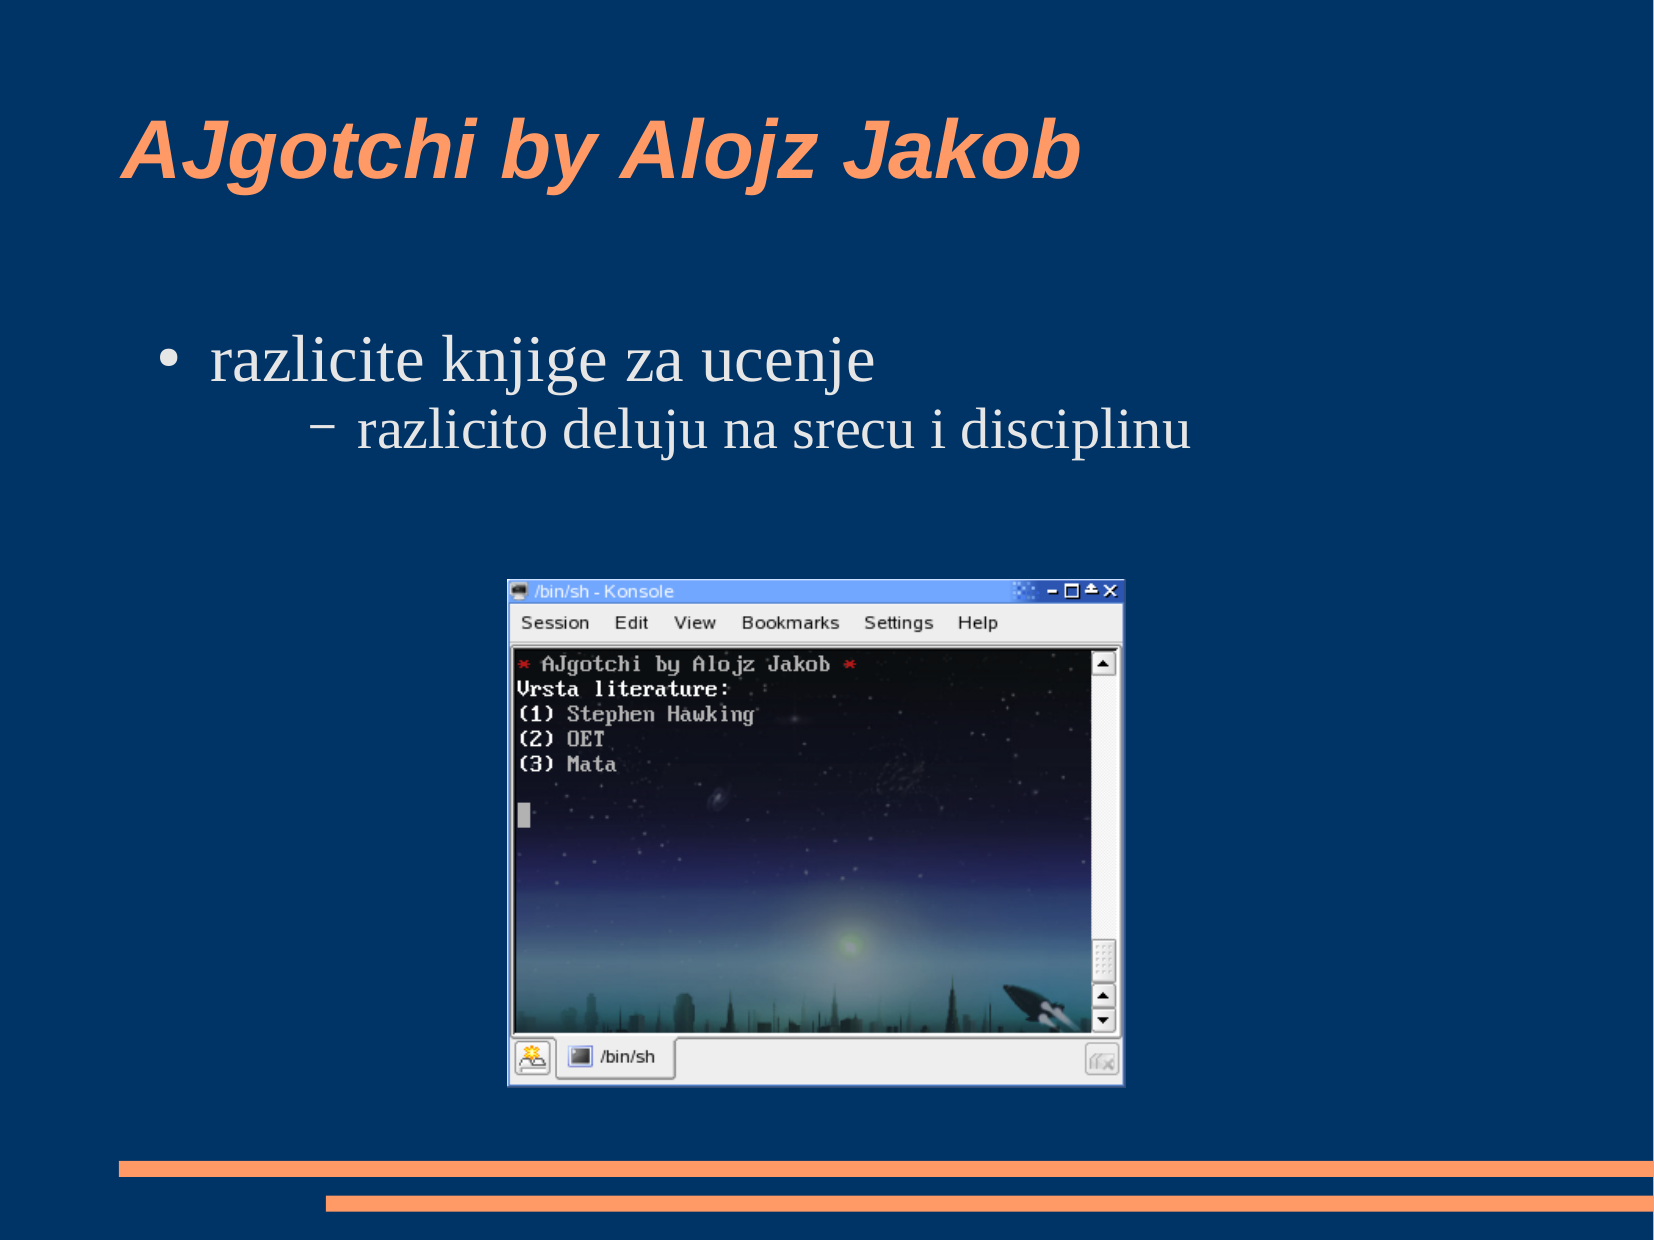

# AJgotchi by Alojz Jakob
razlicite knjige za ucenje
razlicito deluju na srecu i disciplinu